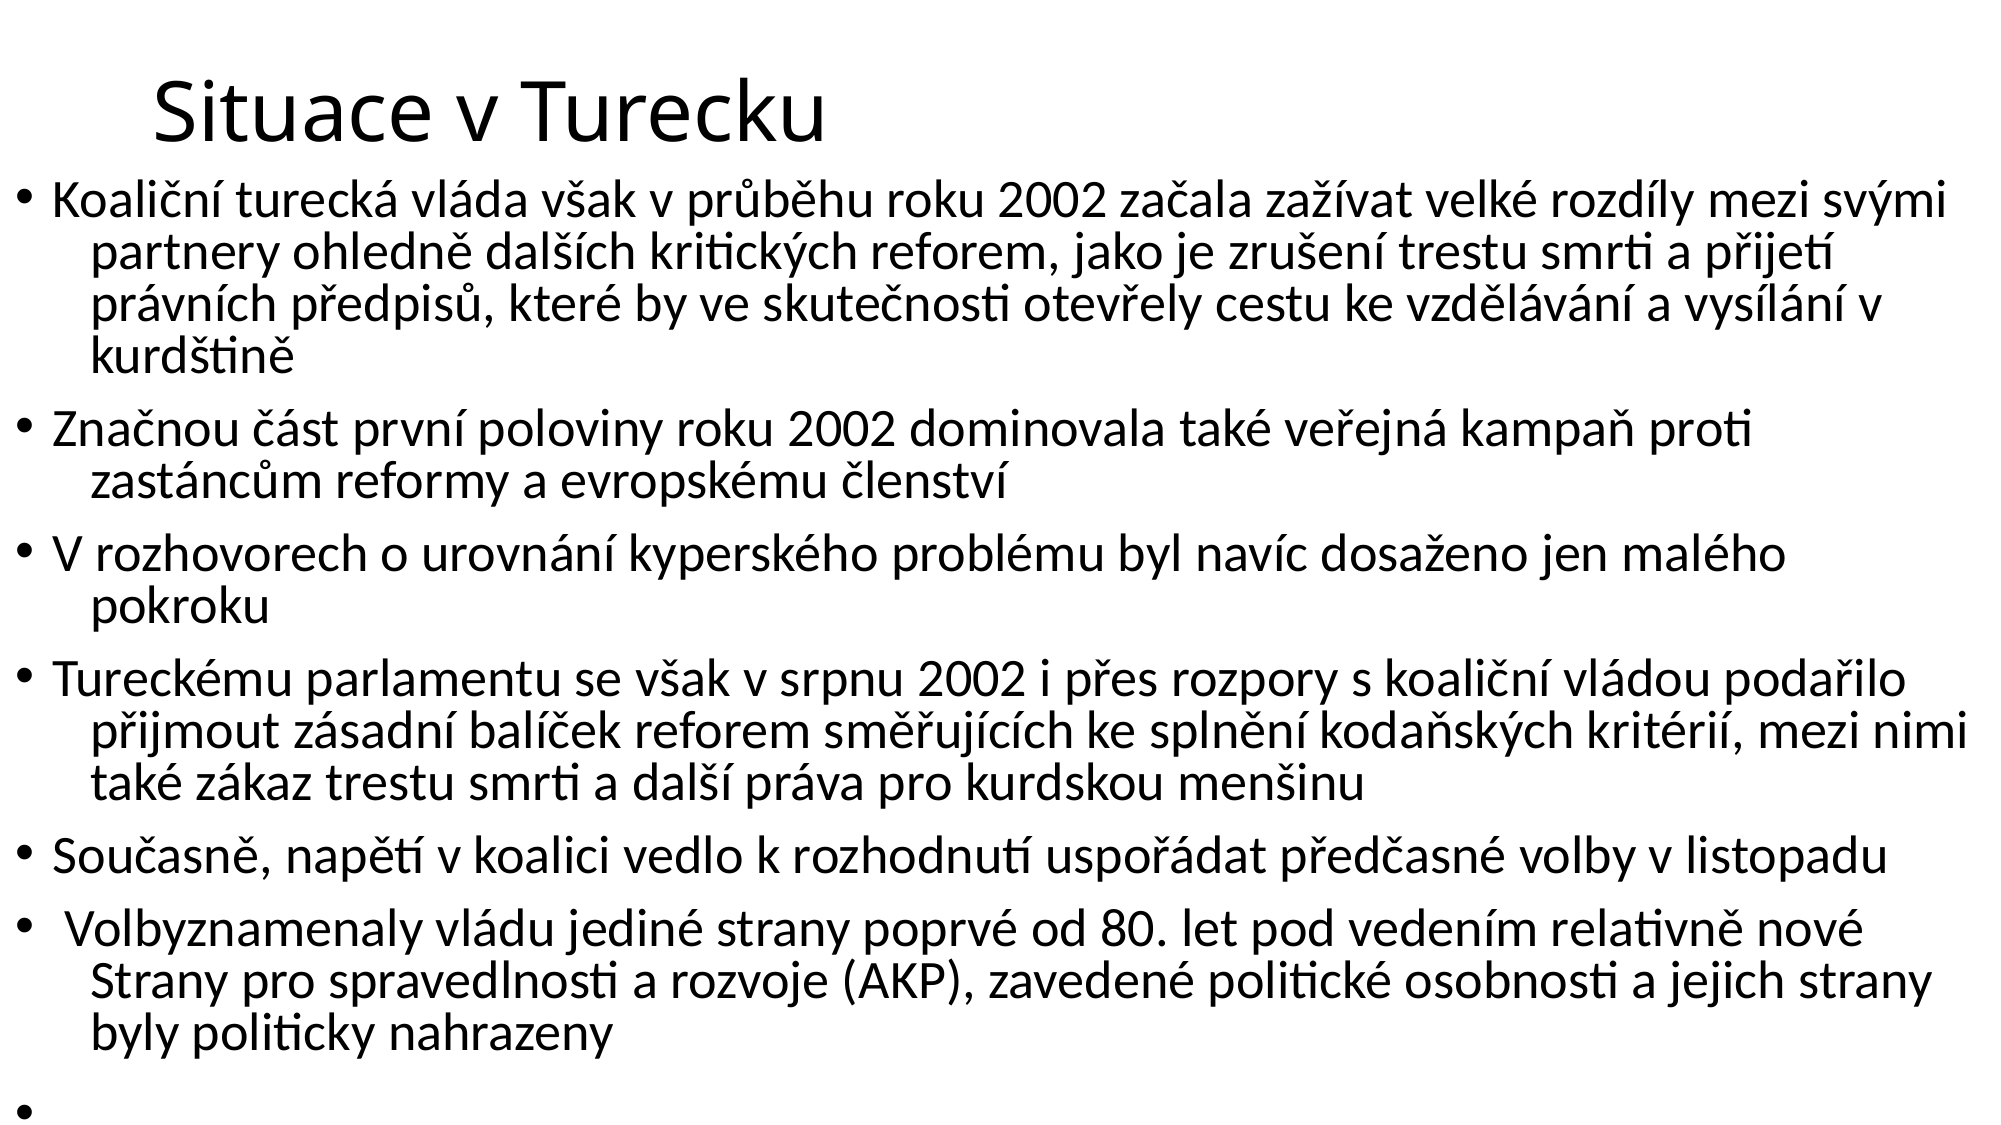

# Situace v Turecku
Koaliční turecká vláda však v průběhu roku 2002 začala zažívat velké rozdíly mezi svými partnery ohledně dalších kritických reforem, jako je zrušení trestu smrti a přijetí právních předpisů, které by ve skutečnosti otevřely cestu ke vzdělávání a vysílání v kurdštině
Značnou část první poloviny roku 2002 dominovala také veřejná kampaň proti zastáncům reformy a evropskému členství
V rozhovorech o urovnání kyperského problému byl navíc dosaženo jen malého pokroku
Tureckému parlamentu se však v srpnu 2002 i přes rozpory s koaliční vládou podařilo přijmout zásadní balíček reforem směřujících ke splnění kodaňských kritérií, mezi nimi také zákaz trestu smrti a další práva pro kurdskou menšinu
Současně, napětí v koalici vedlo k rozhodnutí uspořádat předčasné volby v listopadu
 Volbyznamenaly vládu jediné strany poprvé od 80. let pod vedením relativně nové Strany pro spravedlnosti a rozvoje (AKP), zavedené politické osobnosti a jejich strany byly politicky nahrazeny